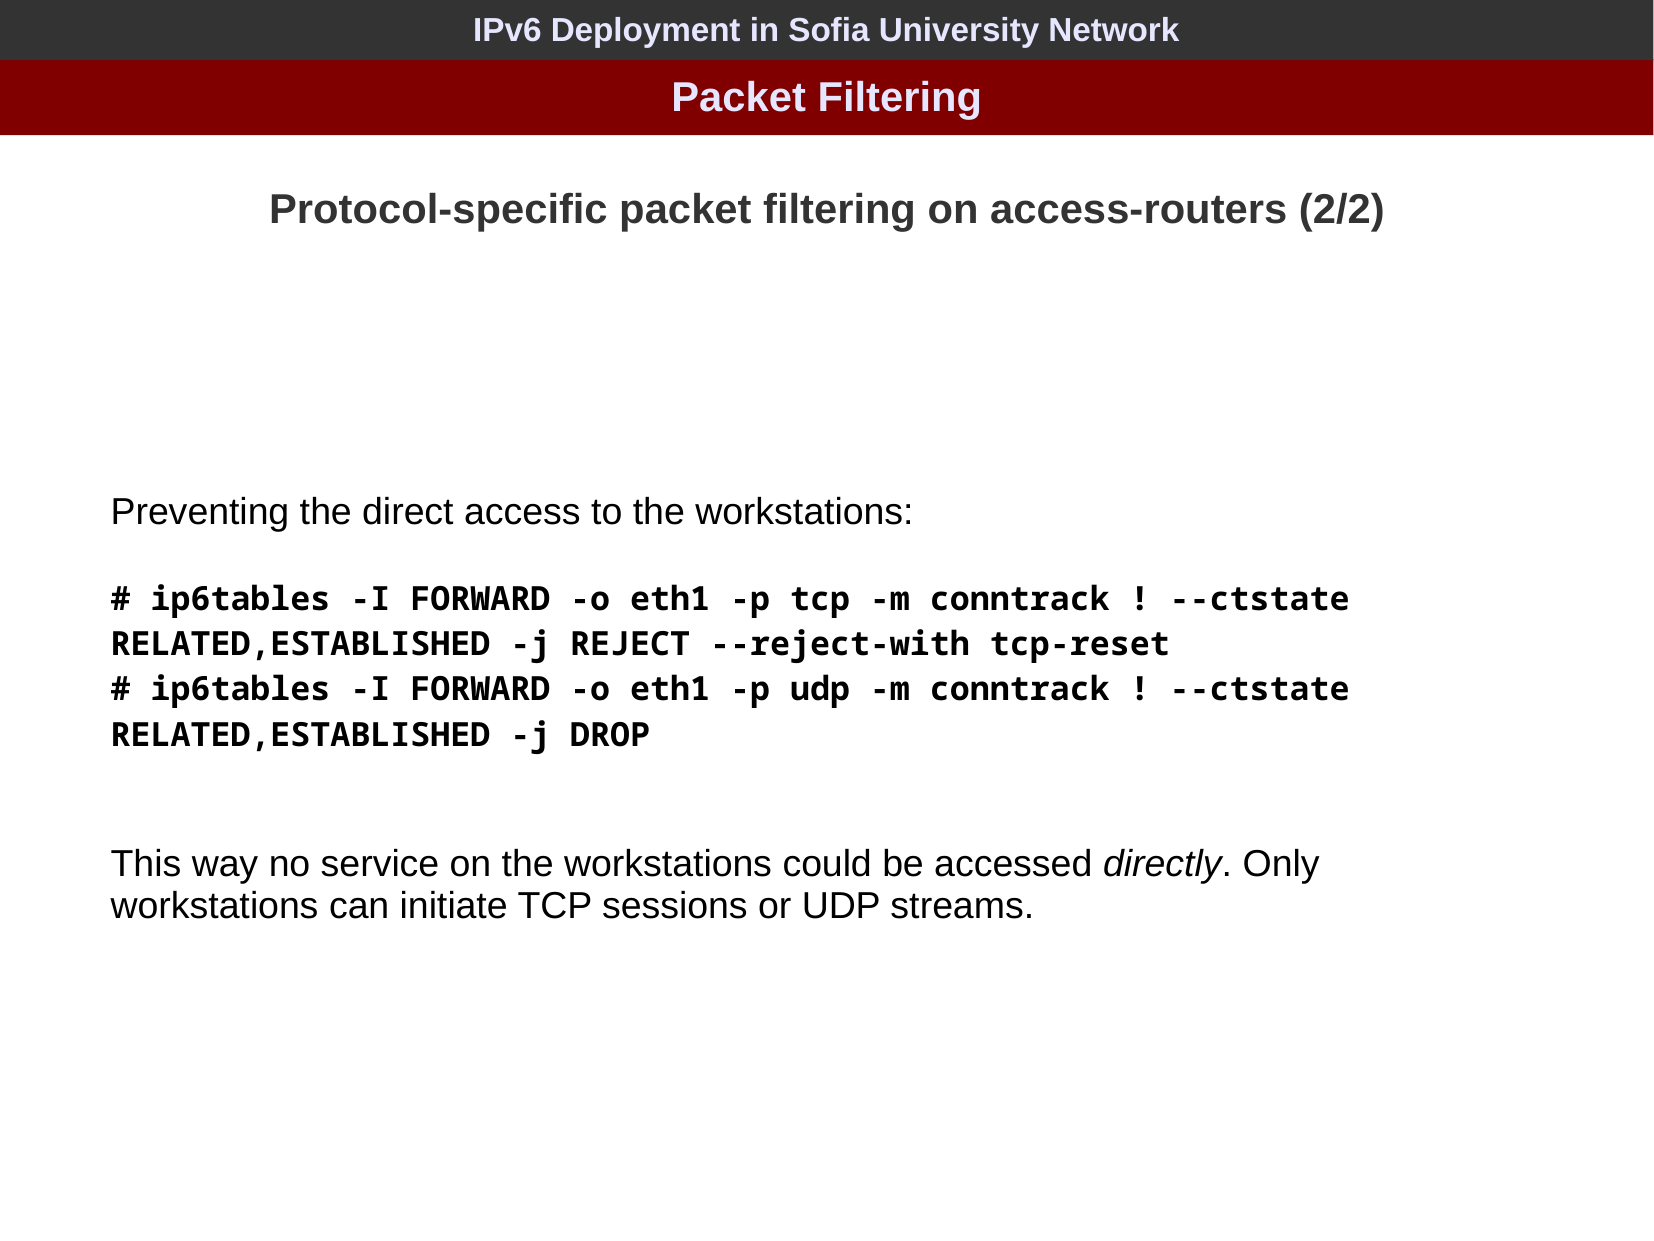

IPv6 Deployment in Sofia University Network
Packet Filtering
Protocol-specific packet filtering on access-routers (2/2)
Preventing the direct access to the workstations:
# ip6tables -I FORWARD -o eth1 -p tcp -m conntrack ! --ctstate RELATED,ESTABLISHED -j REJECT --reject-with tcp-reset
# ip6tables -I FORWARD -o eth1 -p udp -m conntrack ! --ctstate RELATED,ESTABLISHED -j DROP
This way no service on the workstations could be accessed directly. Only workstations can initiate TCP sessions or UDP streams.